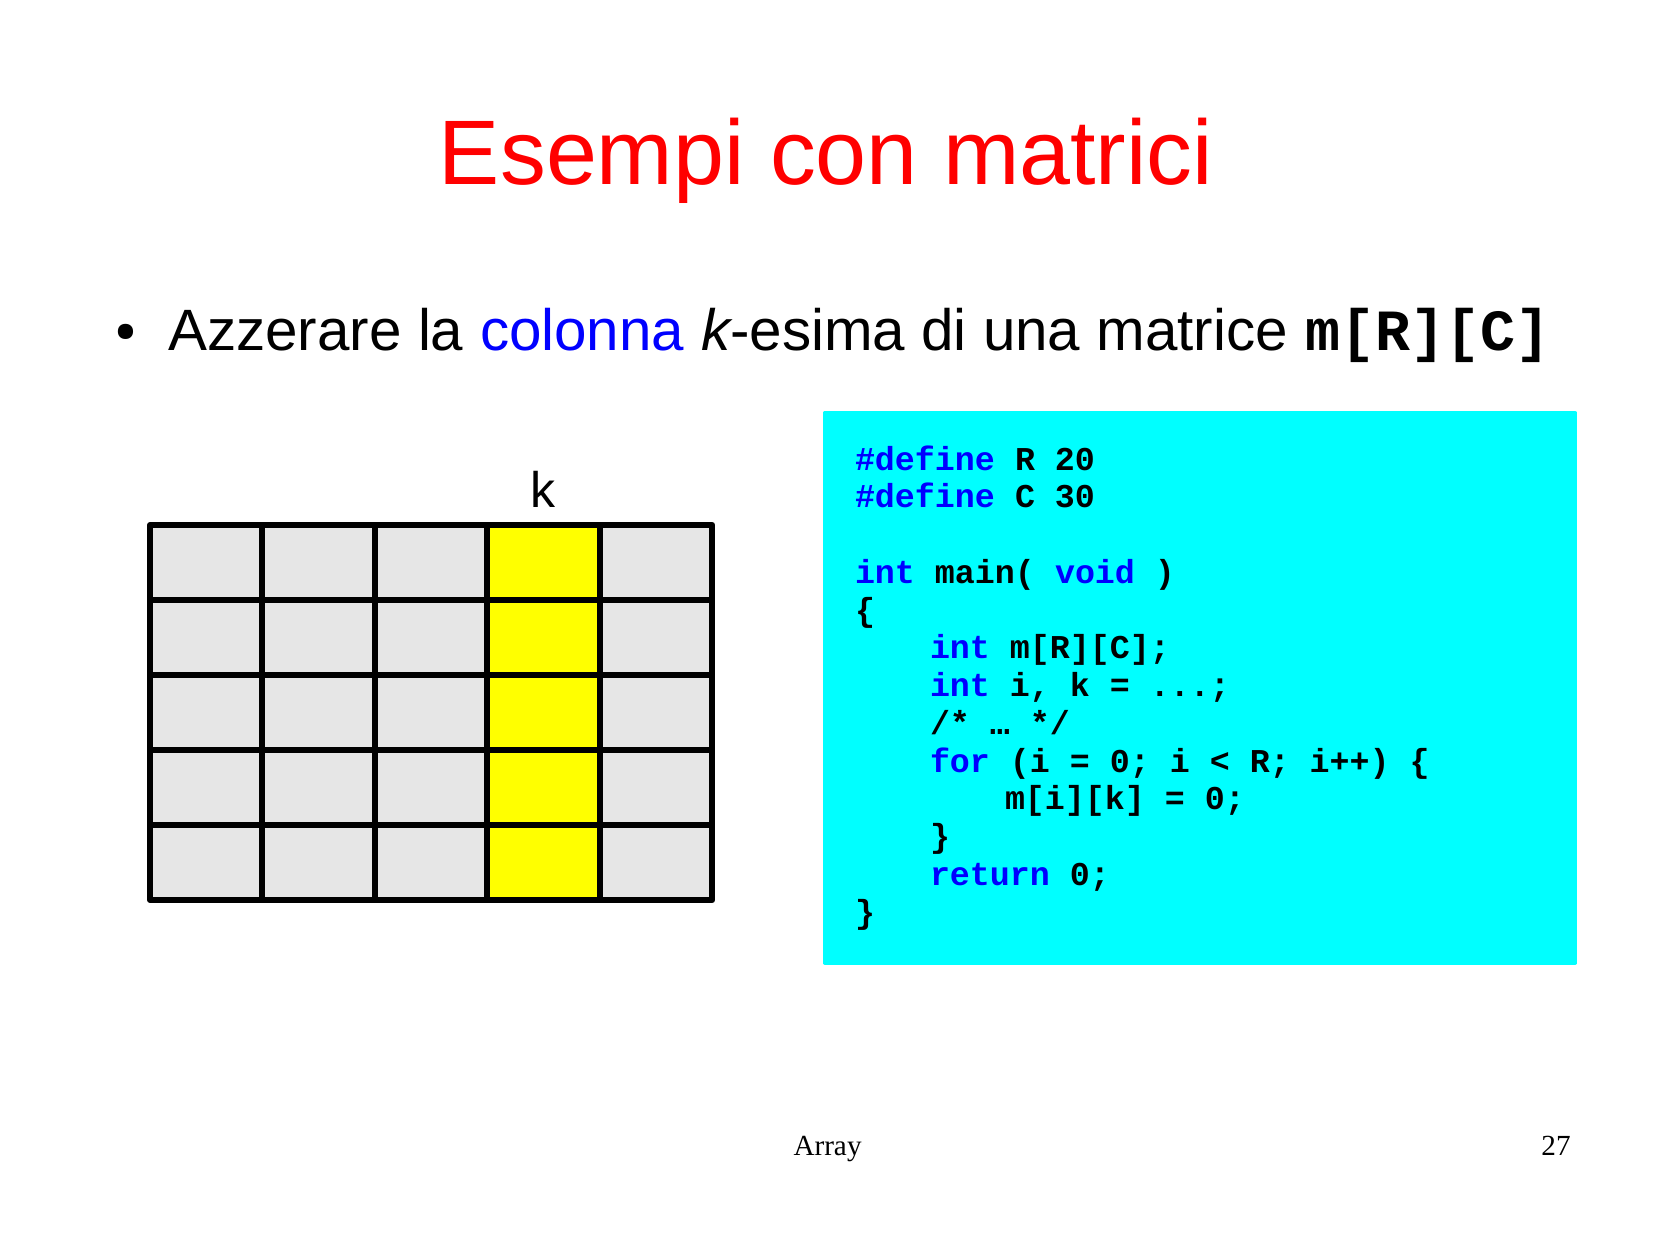

# Esempi con matrici
Azzerare la colonna k-esima di una matrice m[R][C]
#define R 20
#define C 30
int main( void )
{
	int m[R][C];
	int i, k = ...;
	/* … */
	for (i = 0; i < R; i++) {
		m[i][k] = 0;
	}
	return 0;
}
k
Array
27